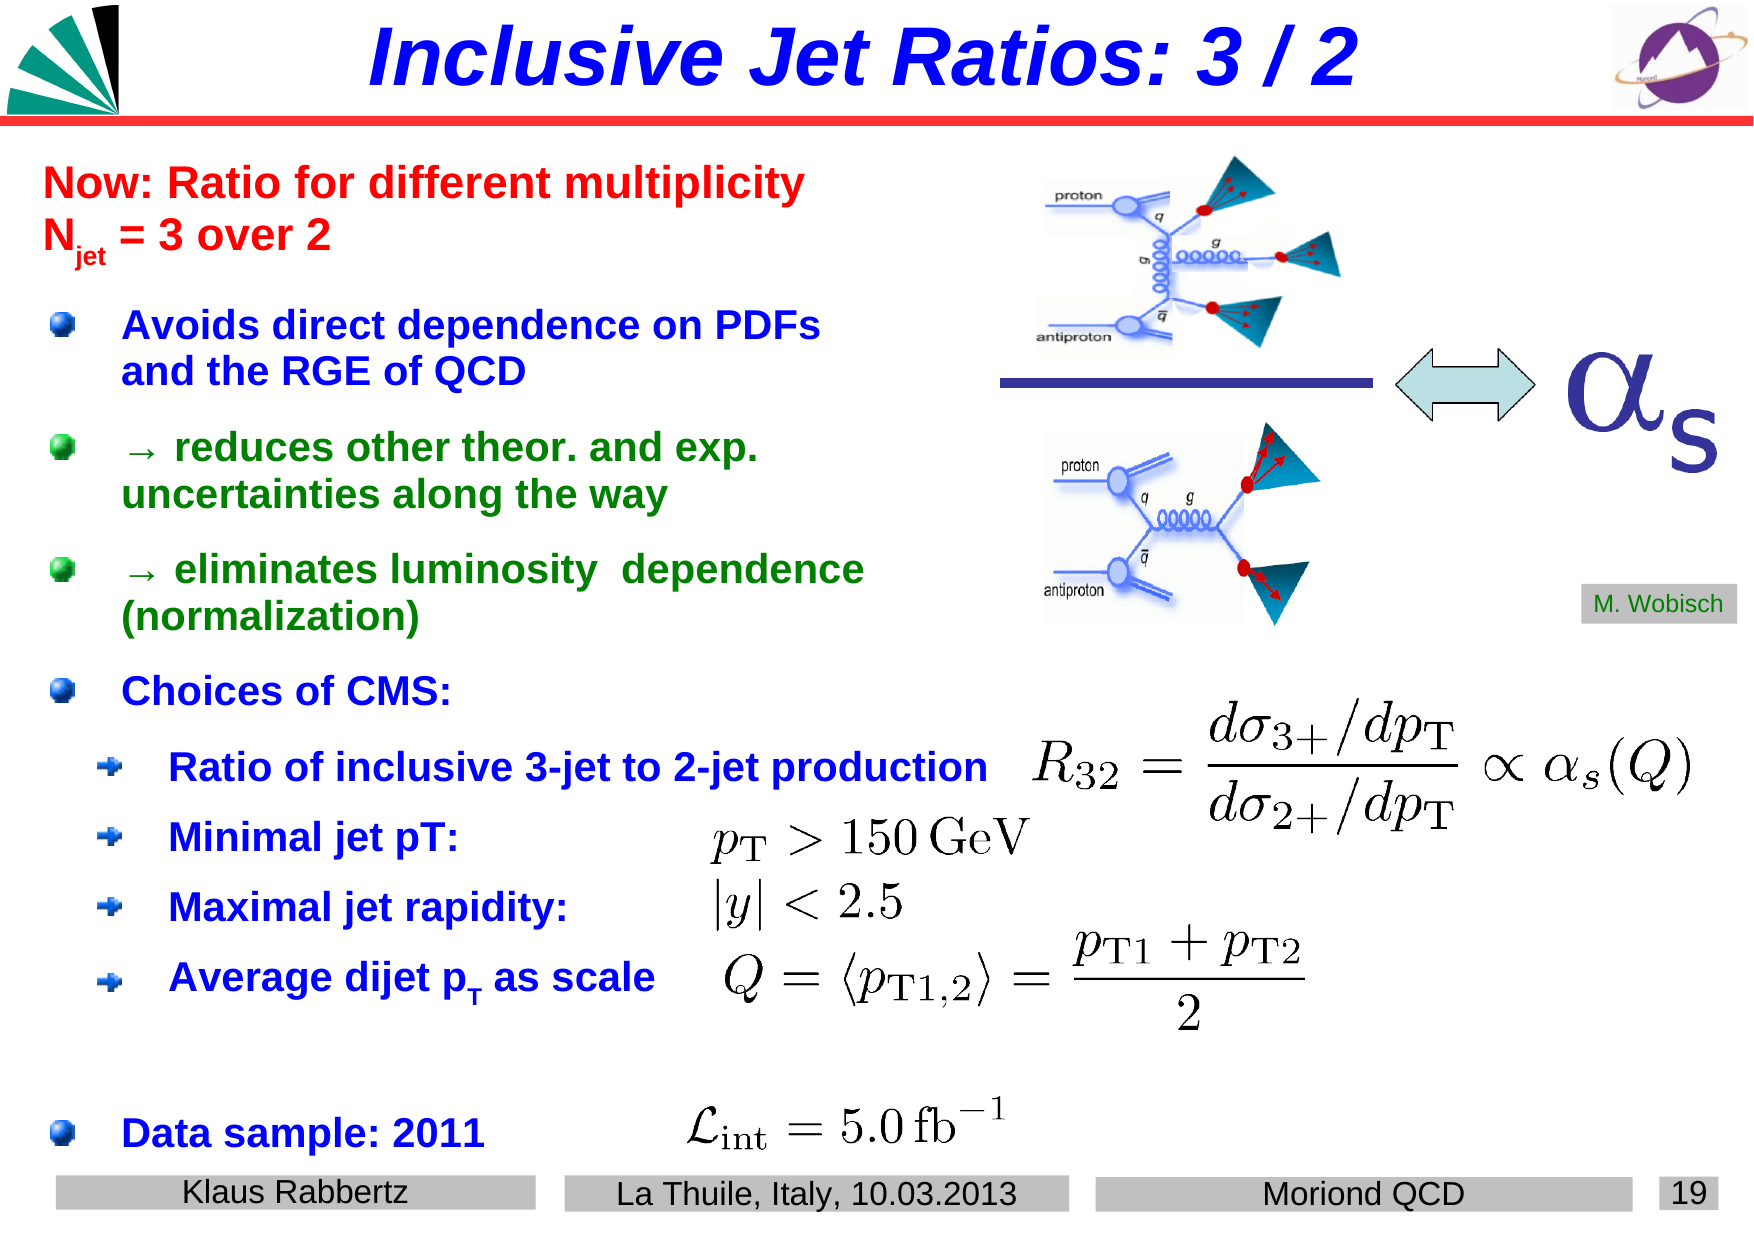

# Inclusive Jet Ratios: 3 / 2
Now: Ratio for different multiplicity
Njet = 3 over 2
Avoids direct dependence on PDFs and the RGE of QCD
→ reduces other theor. and exp. uncertainties along the way
→ eliminates luminosity dependence (normalization)
M. Wobisch
Choices of CMS:
Ratio of inclusive 3-jet to 2-jet production
Minimal jet pT:
Maximal jet rapidity:
Average dijet pT as scale
Data sample: 2011